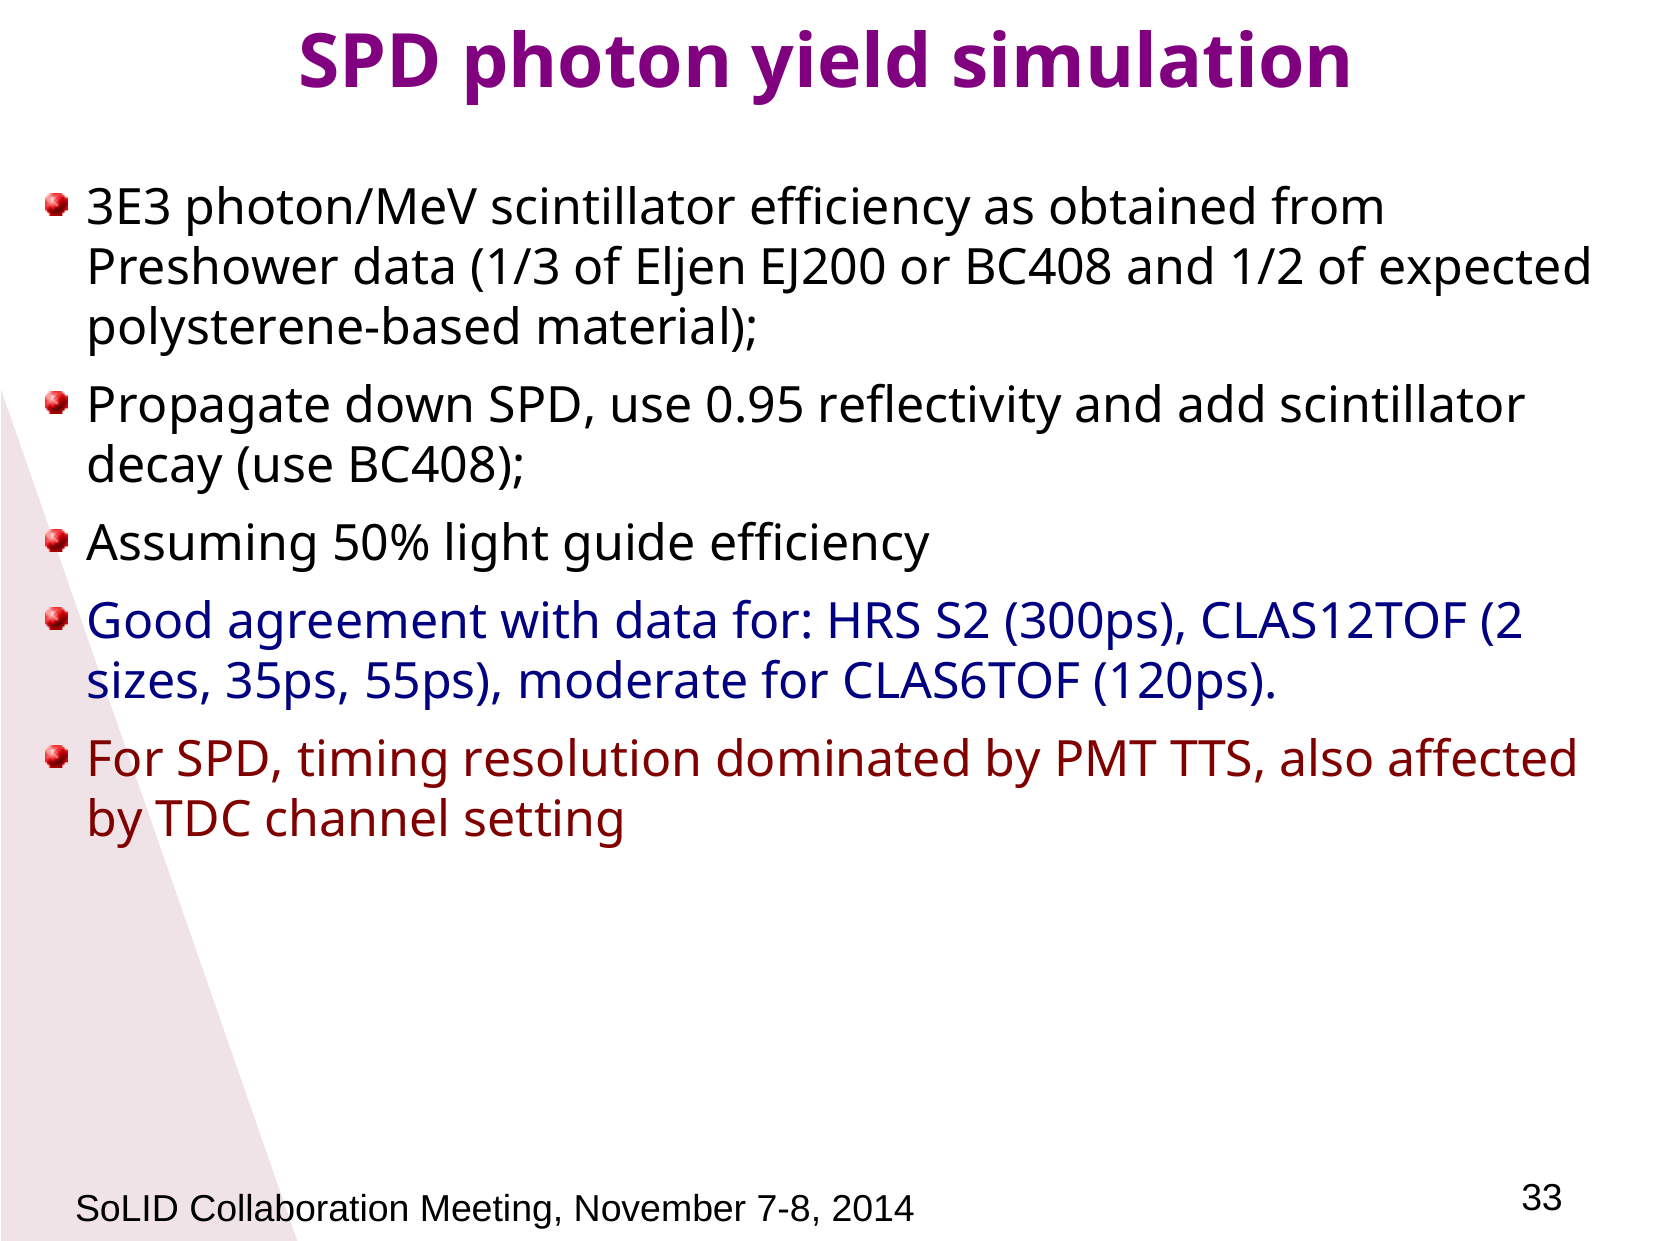

# SPD photon yield simulation
3E3 photon/MeV scintillator efficiency as obtained from Preshower data (1/3 of Eljen EJ200 or BC408 and 1/2 of expected polysterene-based material);
Propagate down SPD, use 0.95 reflectivity and add scintillator decay (use BC408);
Assuming 50% light guide efficiency
Good agreement with data for: HRS S2 (300ps), CLAS12TOF (2 sizes, 35ps, 55ps), moderate for CLAS6TOF (120ps).
For SPD, timing resolution dominated by PMT TTS, also affected by TDC channel setting
33